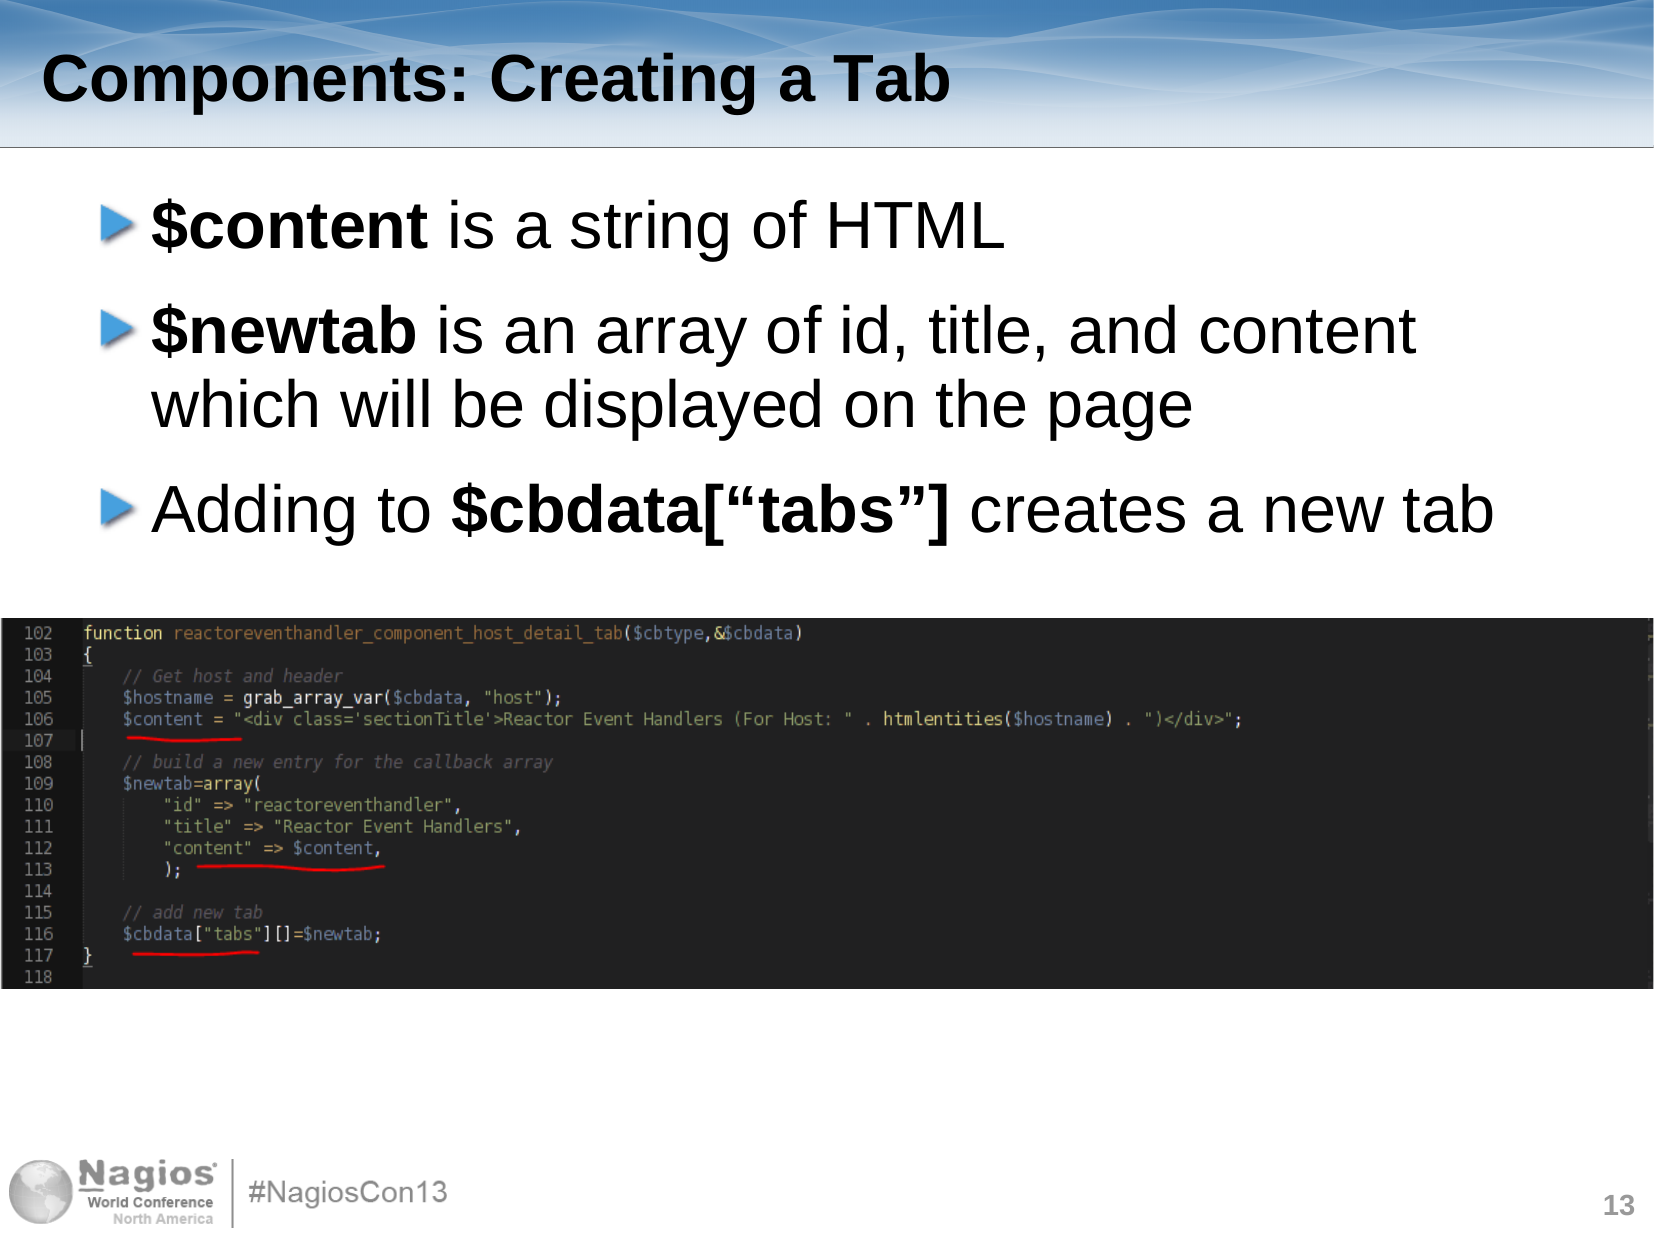

# Components: Creating a Tab
$content is a string of HTML
$newtab is an array of id, title, and content which will be displayed on the page
Adding to $cbdata[“tabs”] creates a new tab
13